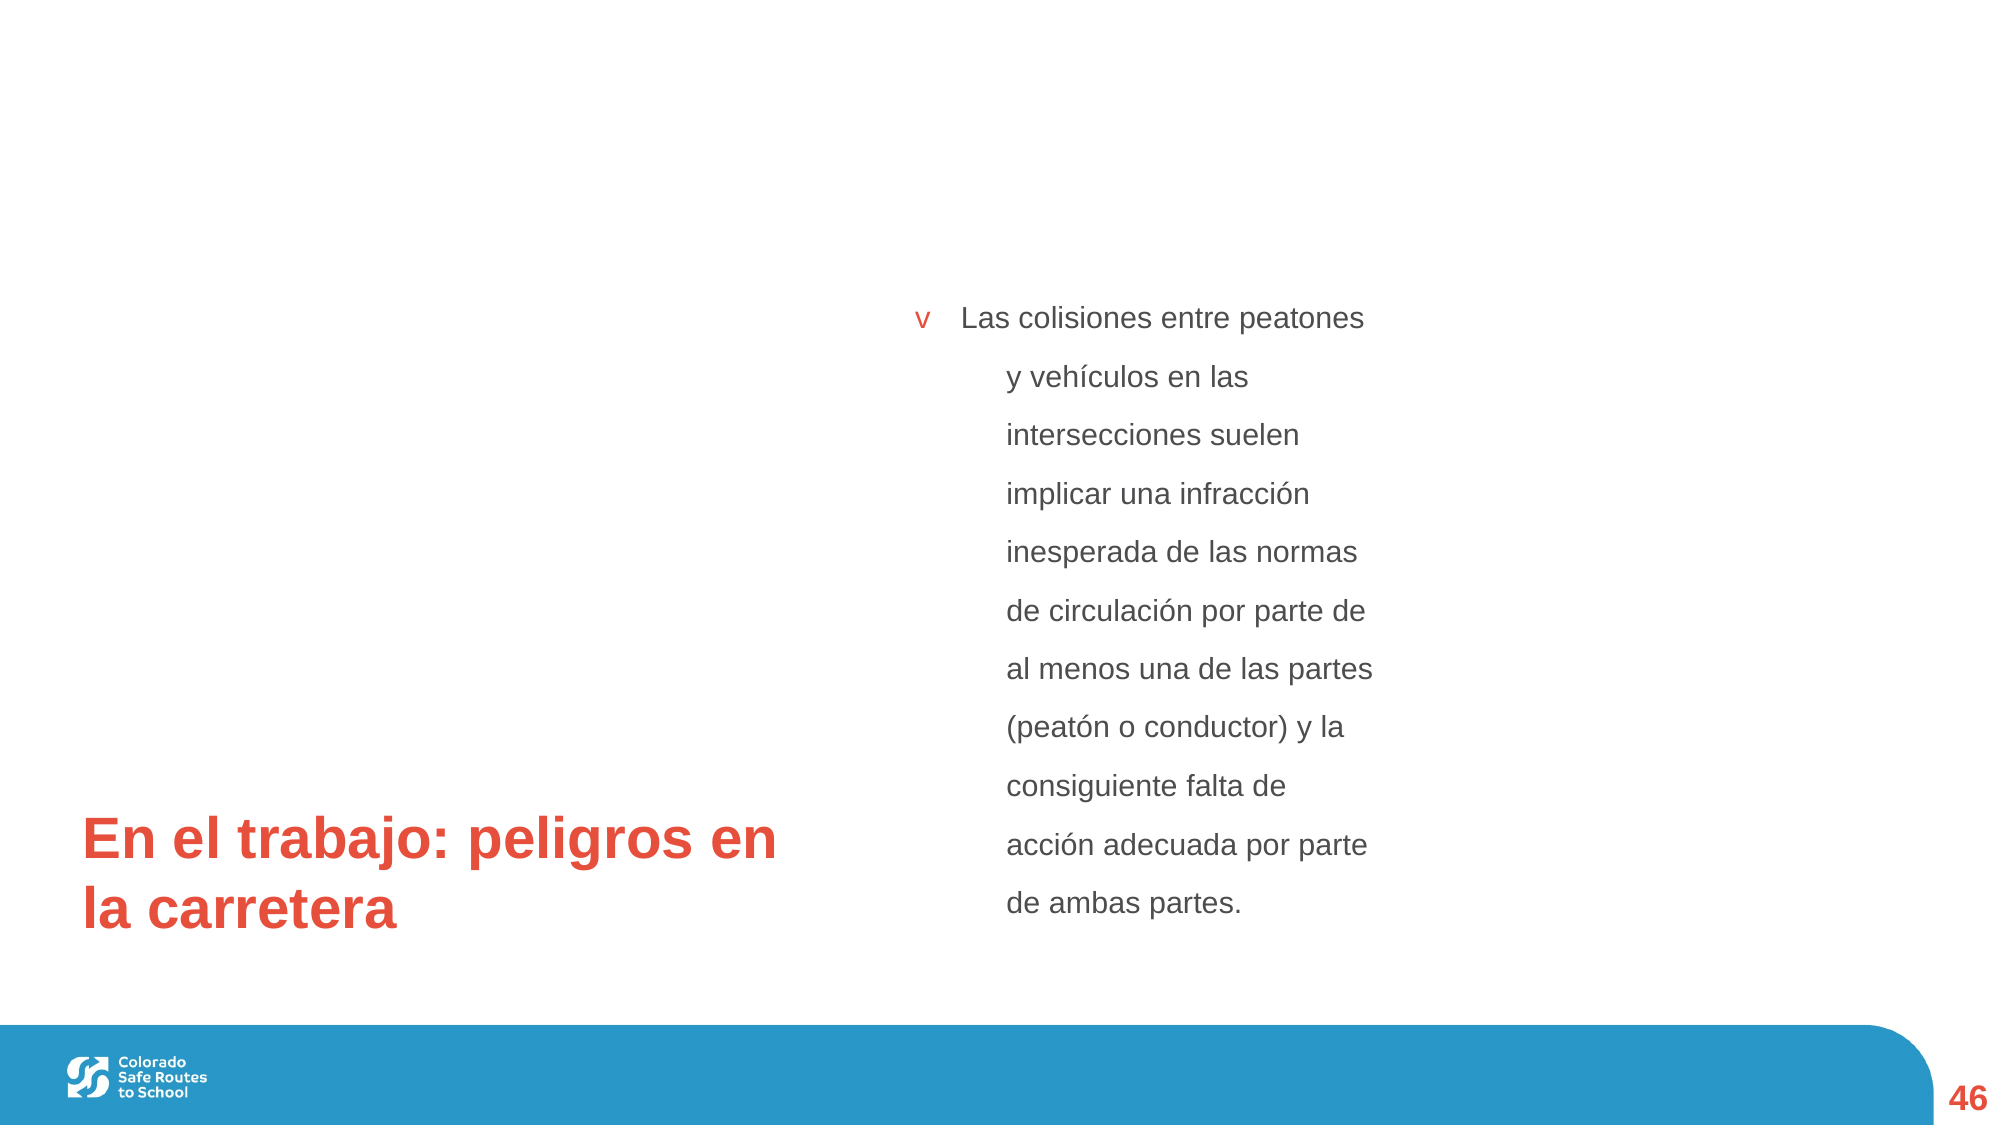

# En el trabajo: peligros en la carretera
Las colisiones entre peatones y vehículos en las intersecciones suelen implicar una infracción inesperada de las normas de circulación por parte de al menos una de las partes (peatón o conductor) y la consiguiente falta de acción adecuada por parte de ambas partes.
46